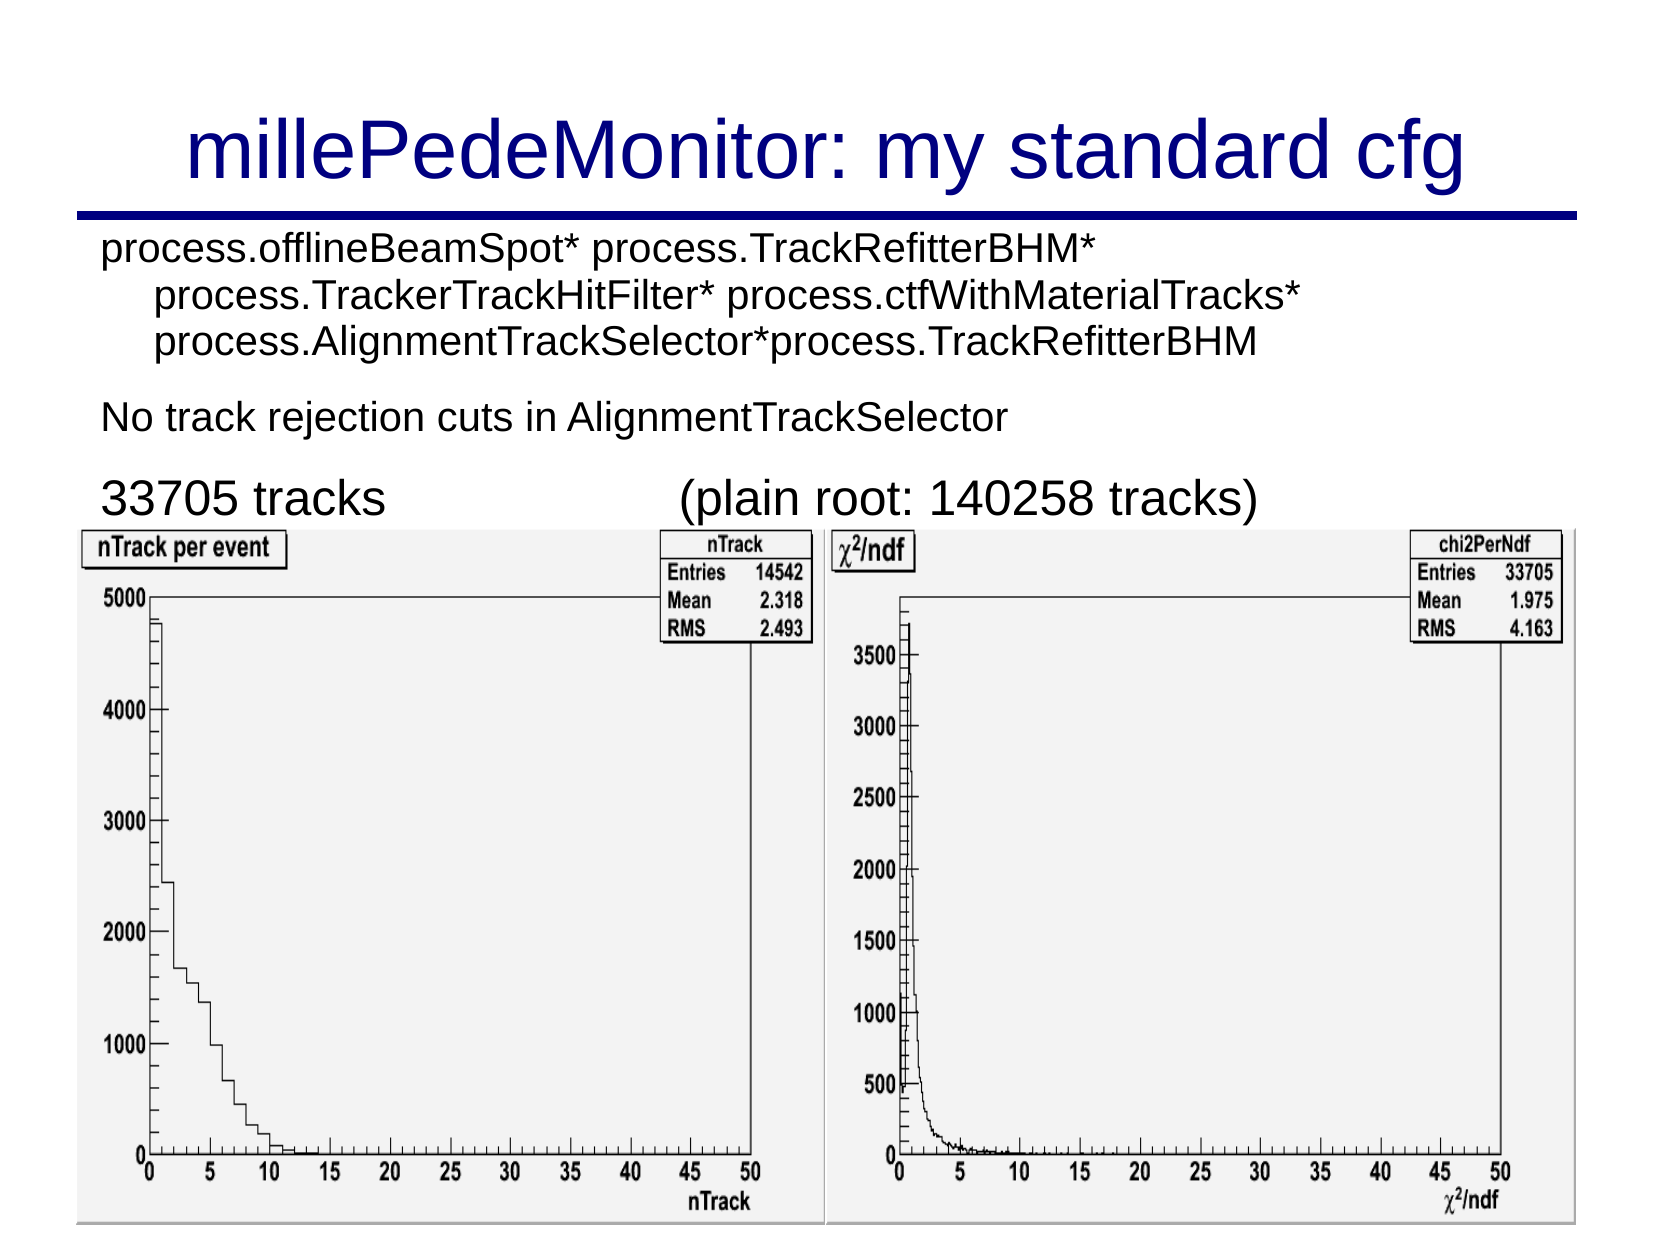

# millePedeMonitor: my standard cfg
process.offlineBeamSpot* process.TrackRefitterBHM* process.TrackerTrackHitFilter* process.ctfWithMaterialTracks* process.AlignmentTrackSelector*process.TrackRefitterBHM
No track rejection cuts in AlignmentTrackSelector
33705 tracks				(plain root: 140258 tracks)
5